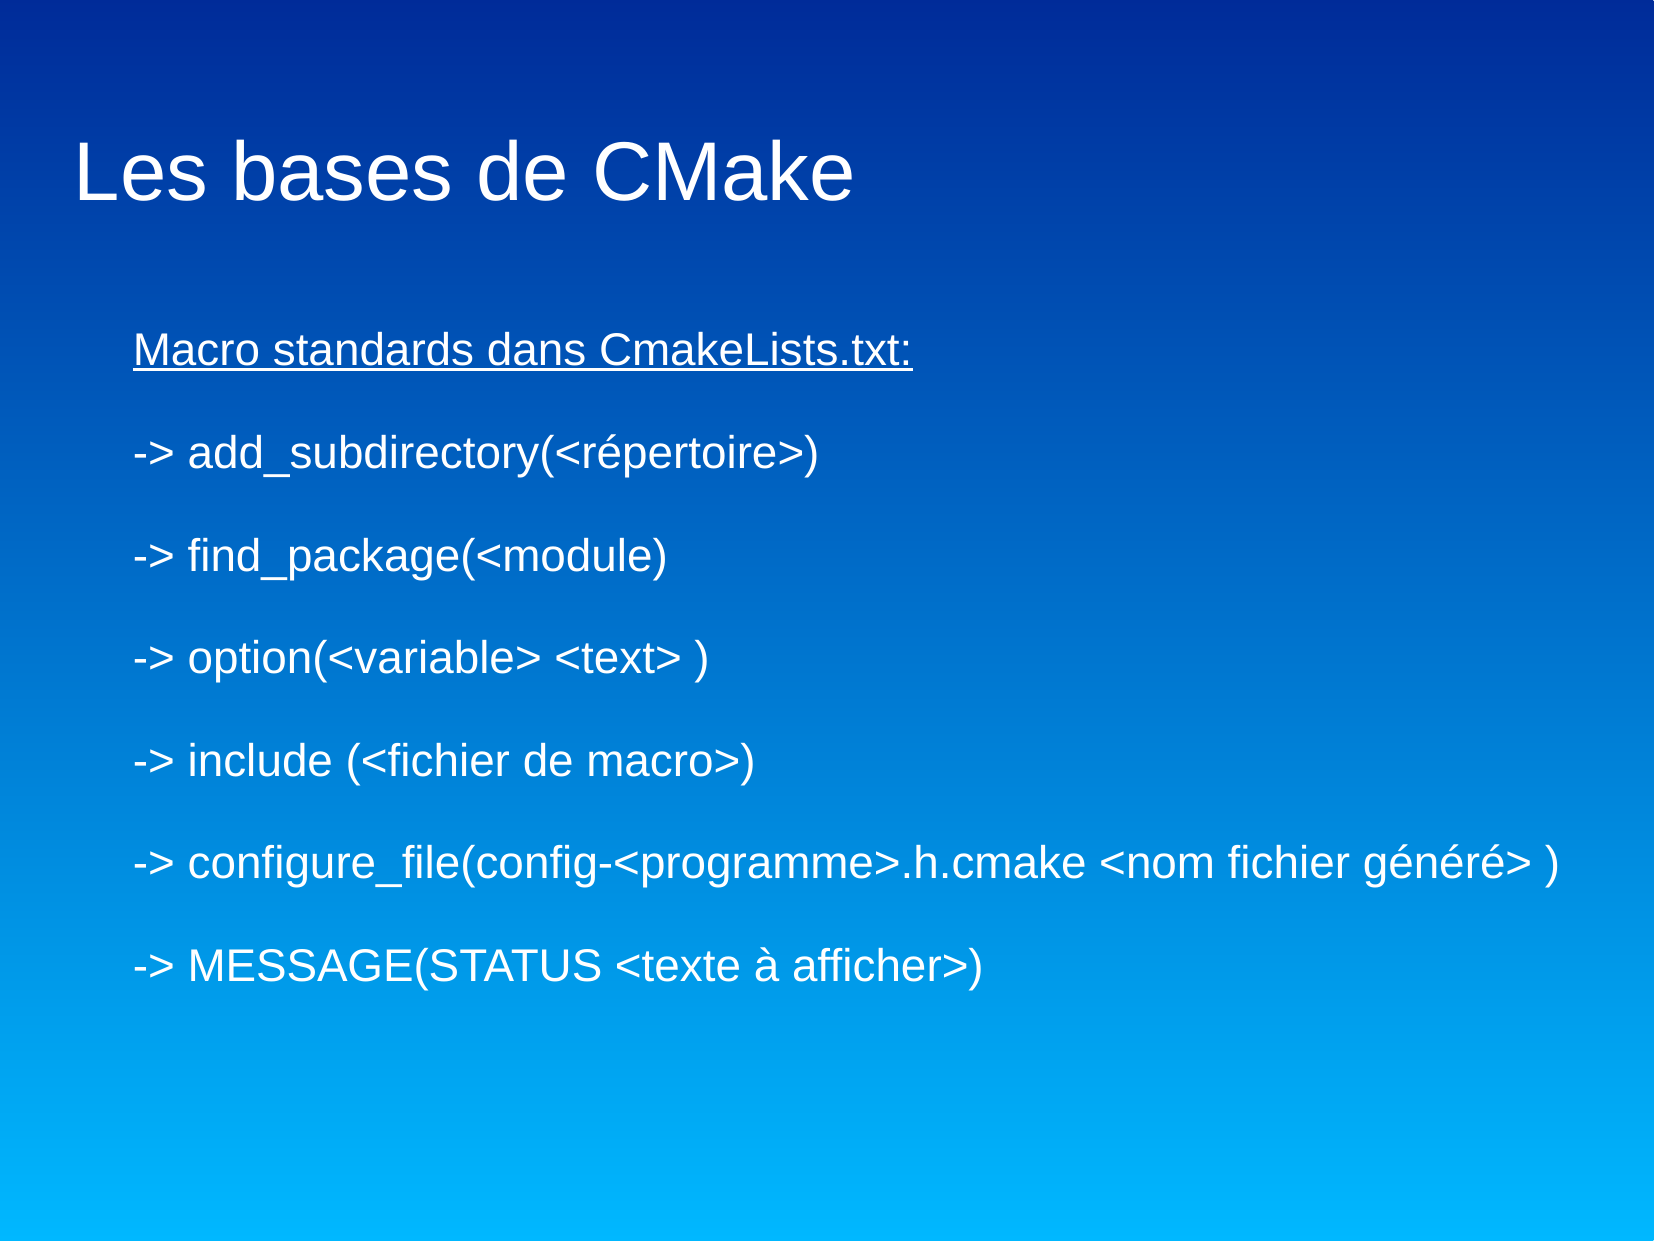

Les bases de CMake
Macro standards dans CmakeLists.txt:
-> add_subdirectory(<répertoire>)
-> find_package(<module)
-> option(<variable> <text> )
-> include (<fichier de macro>)
-> configure_file(config-<programme>.h.cmake <nom fichier généré> )
-> MESSAGE(STATUS <texte à afficher>)